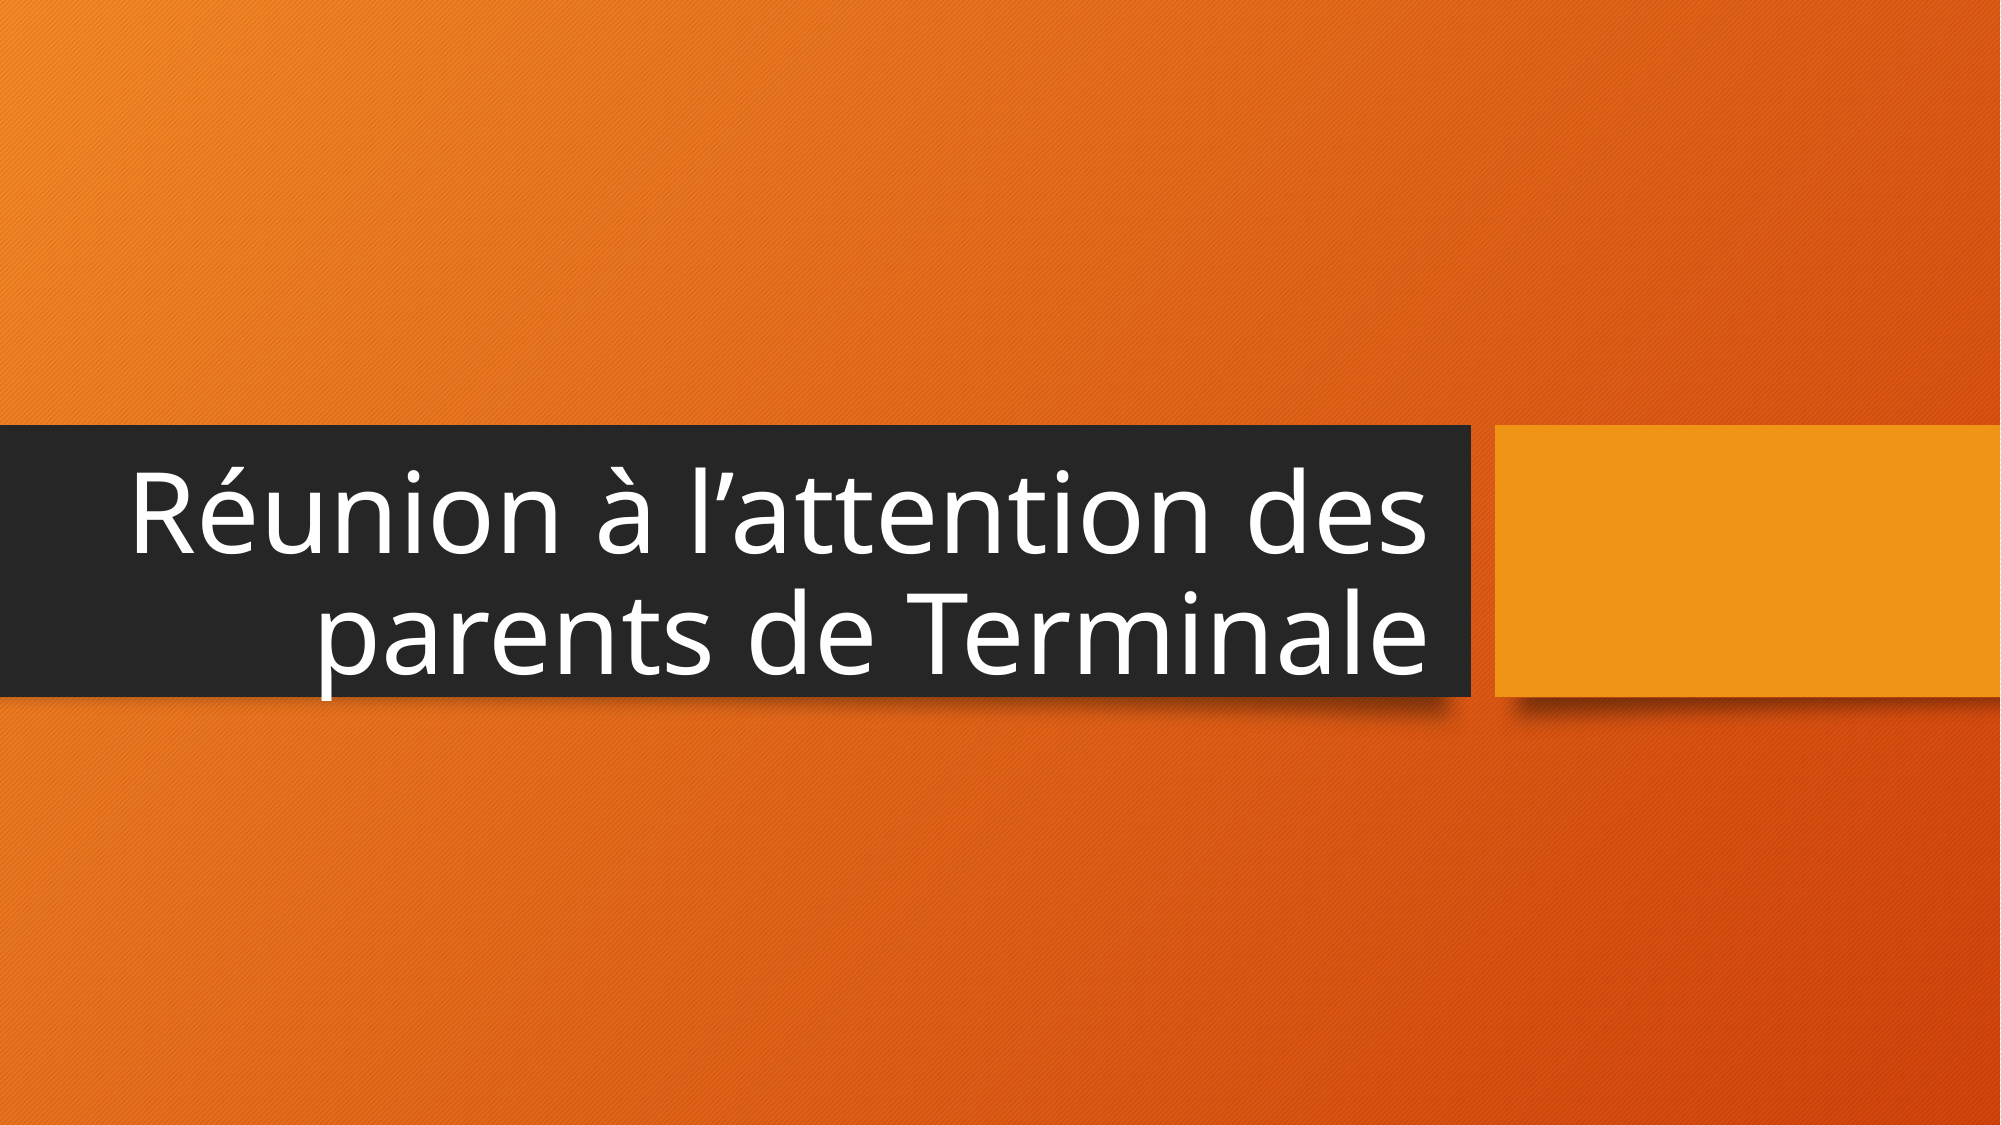

# Réunion à l’attention des parents de Terminale